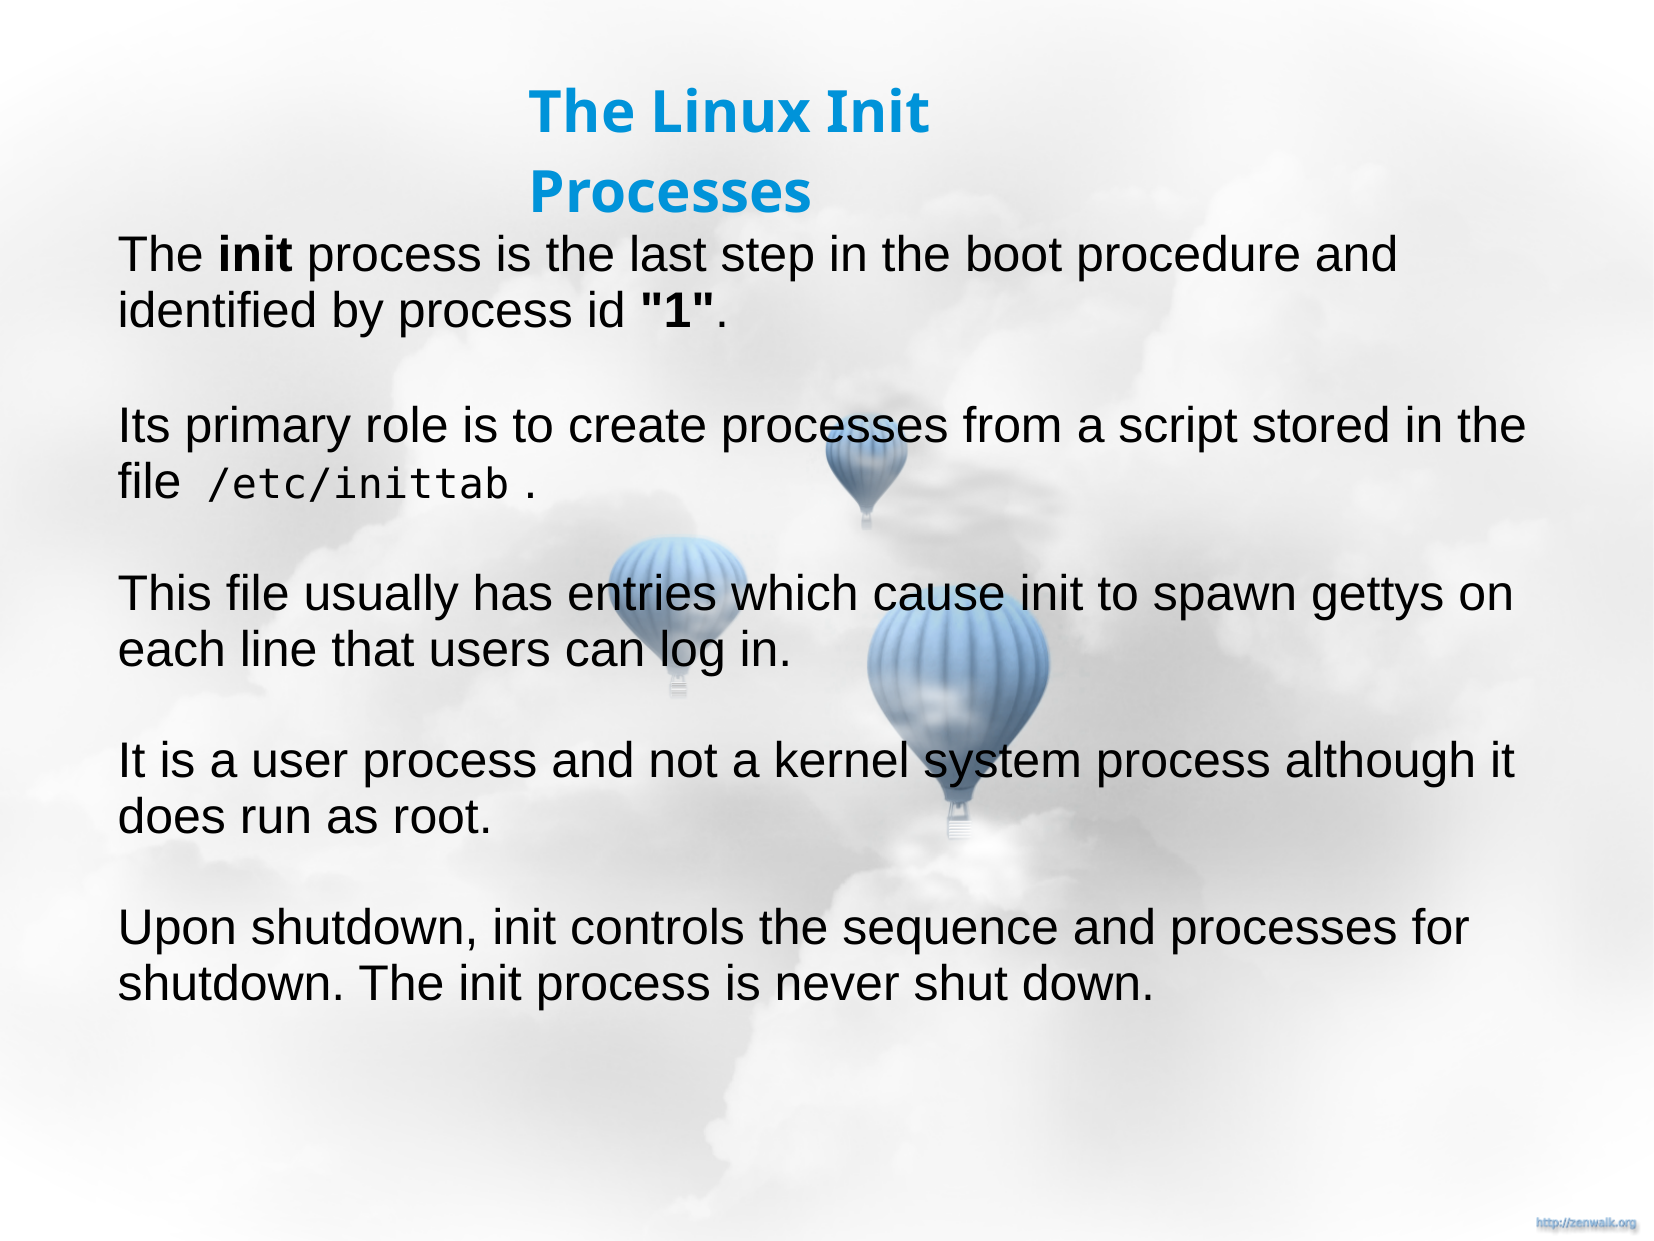

The Linux Init Processes
The init process is the last step in the boot procedure and identified by process id "1".
Its primary role is to create processes from a script stored in the file /etc/inittab .
This file usually has entries which cause init to spawn gettys on each line that users can log in.
It is a user process and not a kernel system process although it does run as root.
Upon shutdown, init controls the sequence and processes for shutdown. The init process is never shut down.